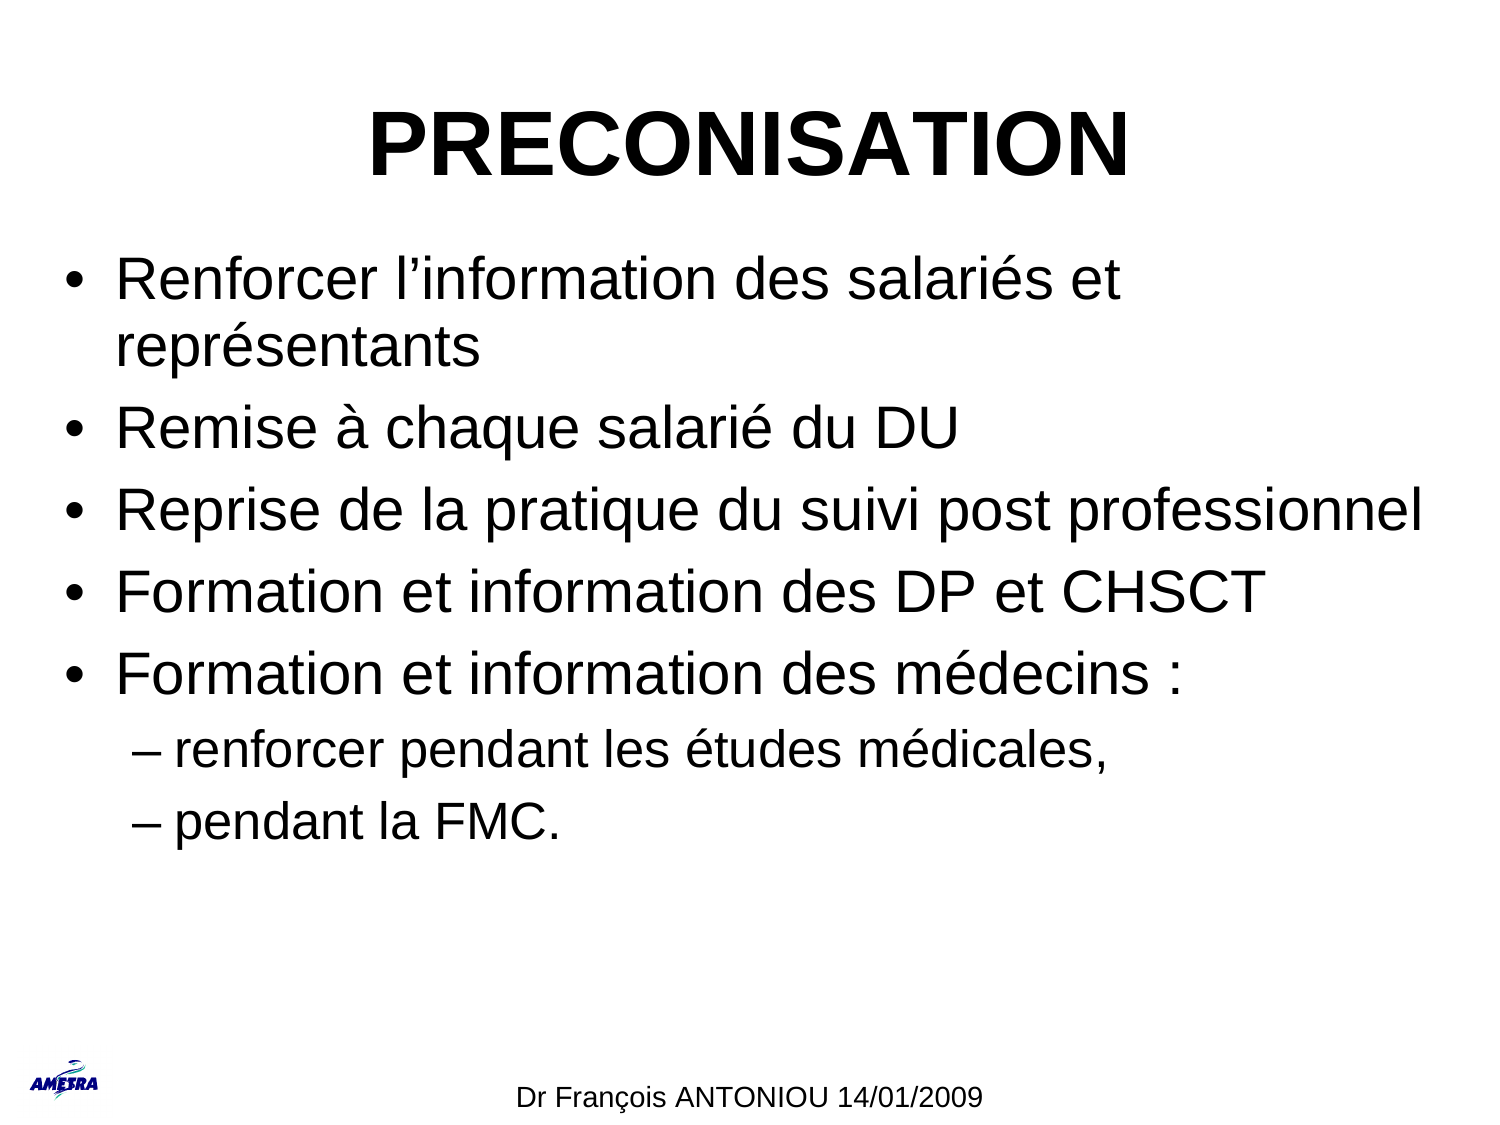

# PRECONISATION
Renforcer l’information des salariés et représentants
Remise à chaque salarié du DU
Reprise de la pratique du suivi post professionnel
Formation et information des DP et CHSCT
Formation et information des médecins :
renforcer pendant les études médicales,
pendant la FMC.
Dr François ANTONIOU 14/01/2009